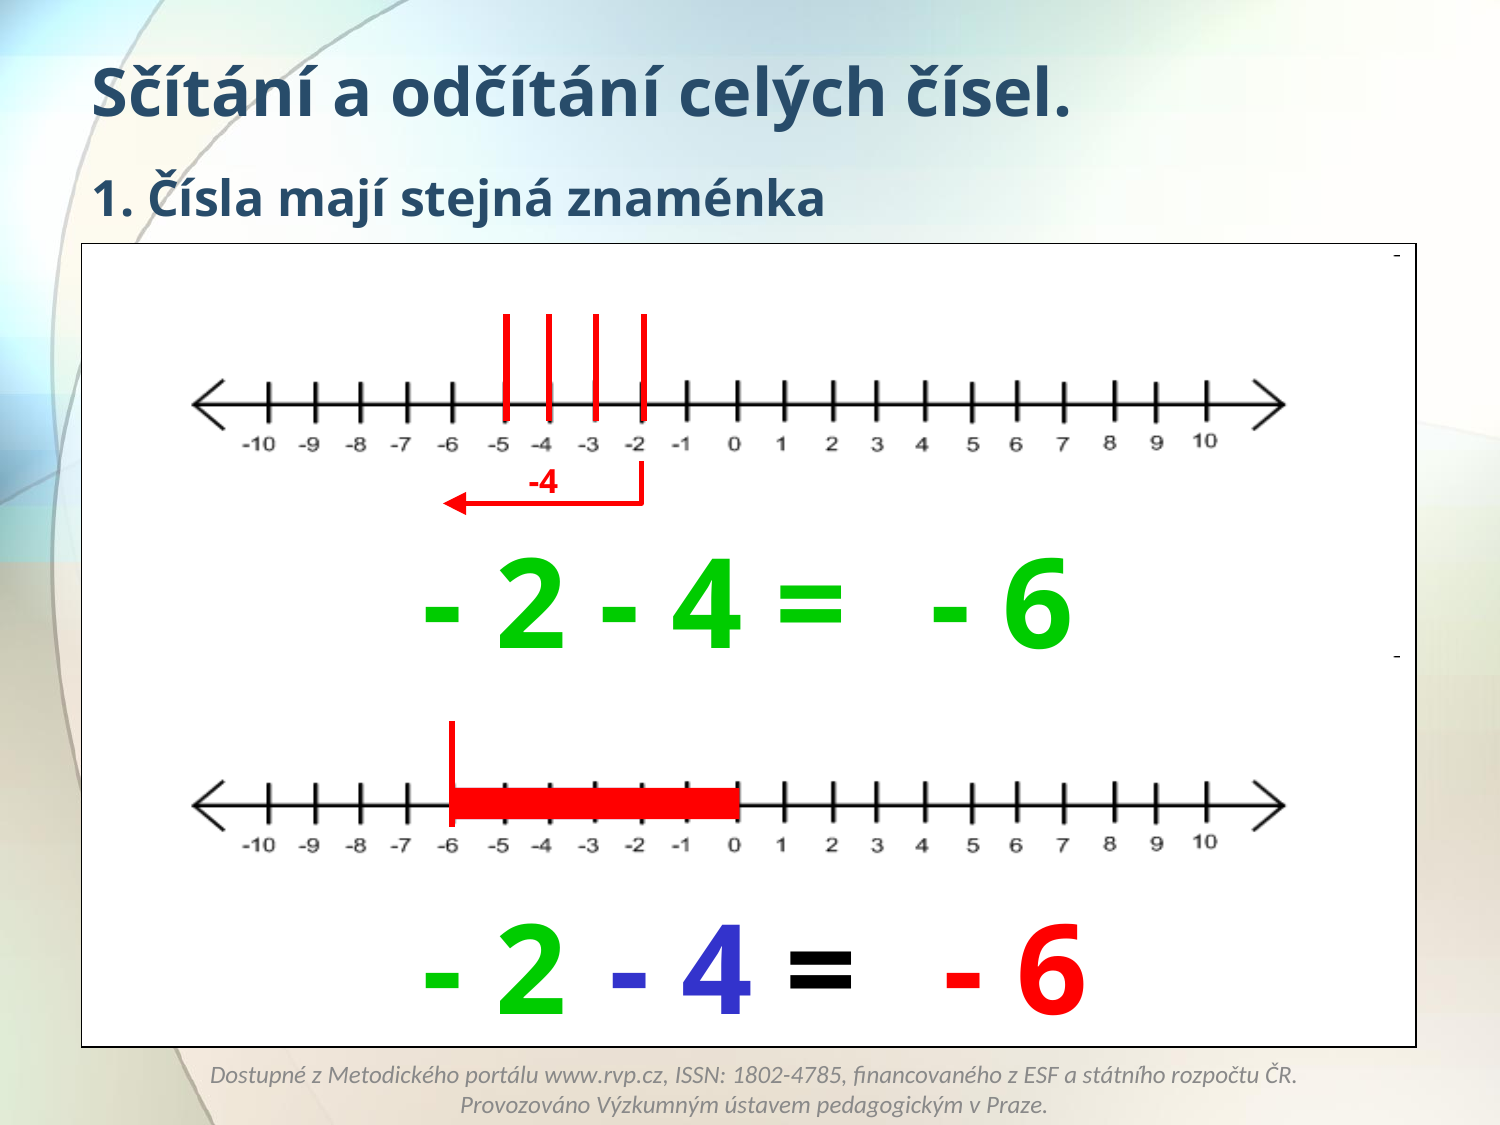

Sčítání a odčítání celých čísel.
1. Čísla mají stejná znaménka
-4
- 2 - 4 =
- 6
- 2
 - 4 =
- 6